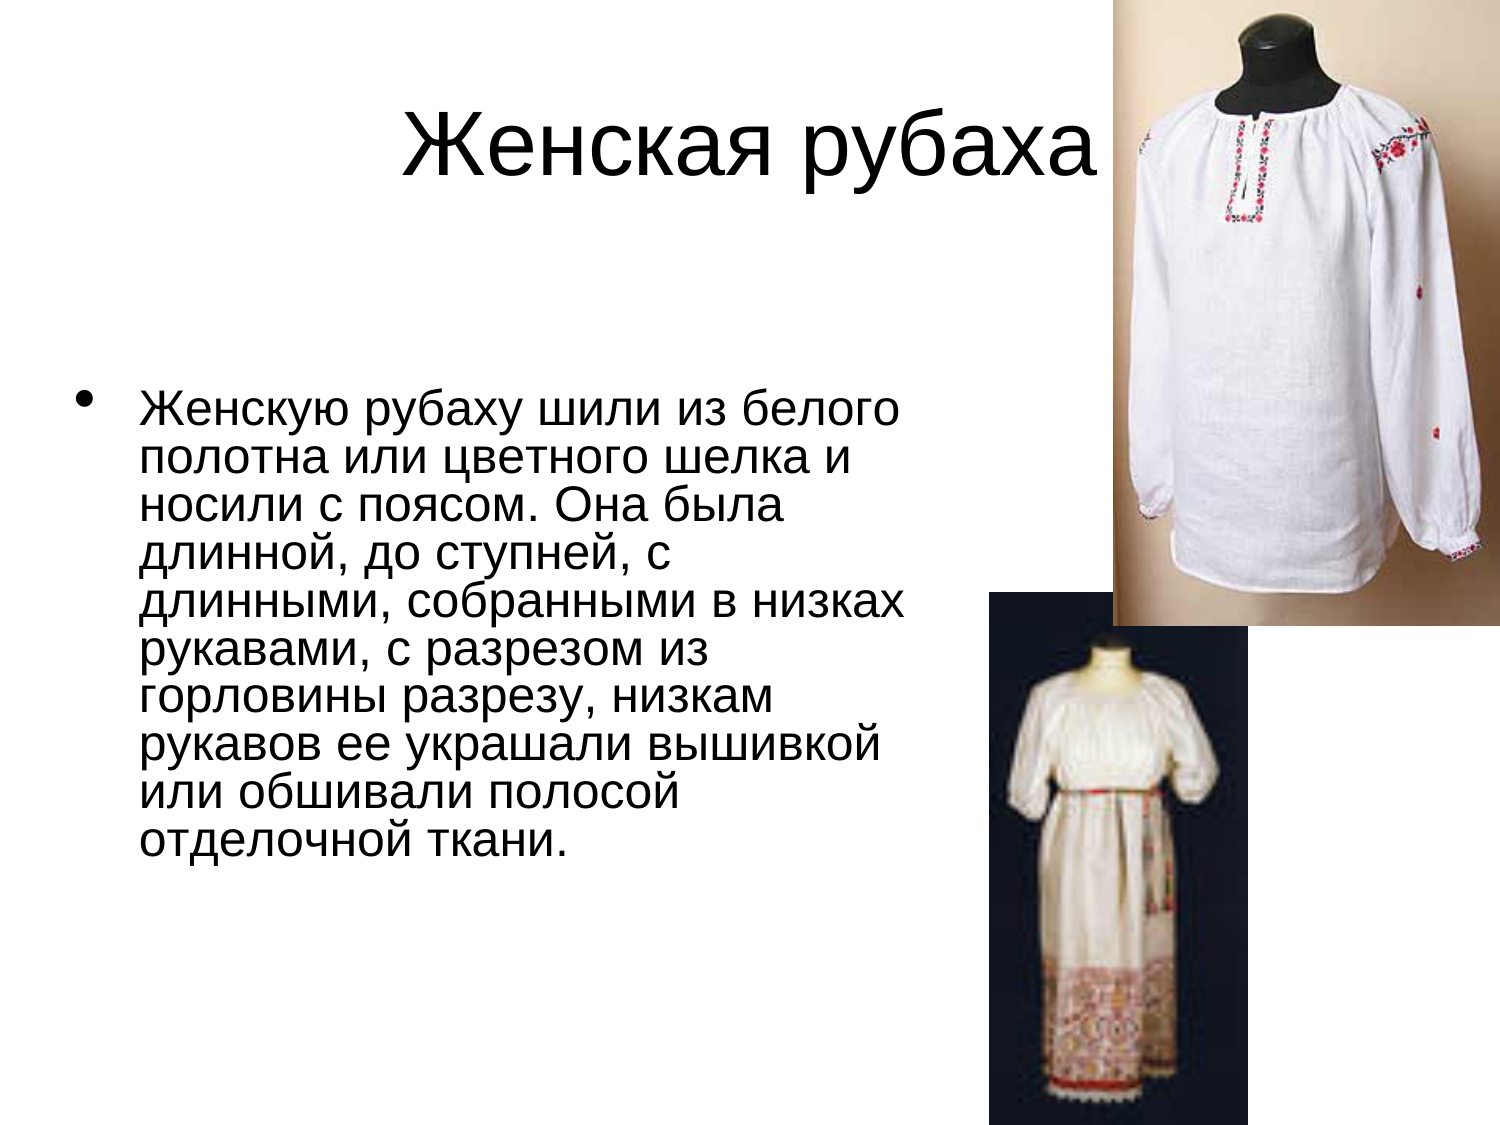

# Женская рубаха
Женскую рубаху шили из белого полотна или цветного шелка и носили с поясом. Она была длинной, до ступней, с длинными, собранными в низках рукавами, с разрезом из горловины разрезу, низкам рукавов ее украшали вышивкой или обшивали полосой отделочной ткани.